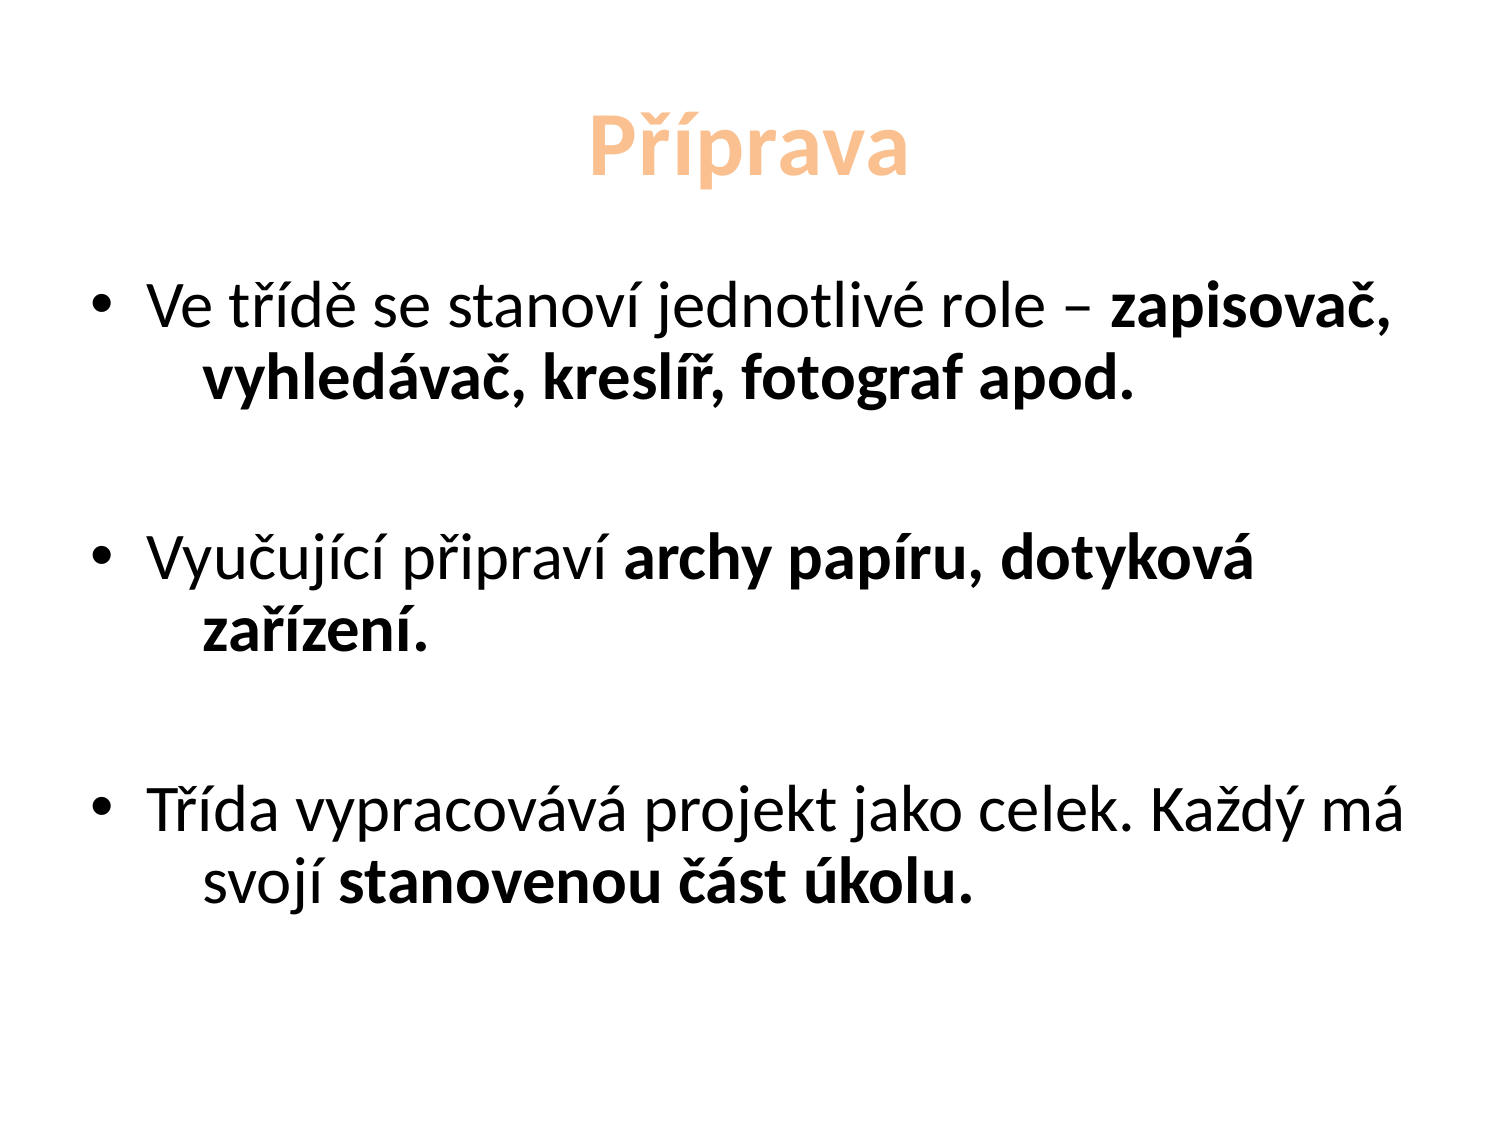

# Příprava
Ve třídě se stanoví jednotlivé role – zapisovač, vyhledávač, kreslíř, fotograf apod.
Vyučující připraví archy papíru, dotyková zařízení.
Třída vypracovává projekt jako celek. Každý má svojí stanovenou část úkolu.